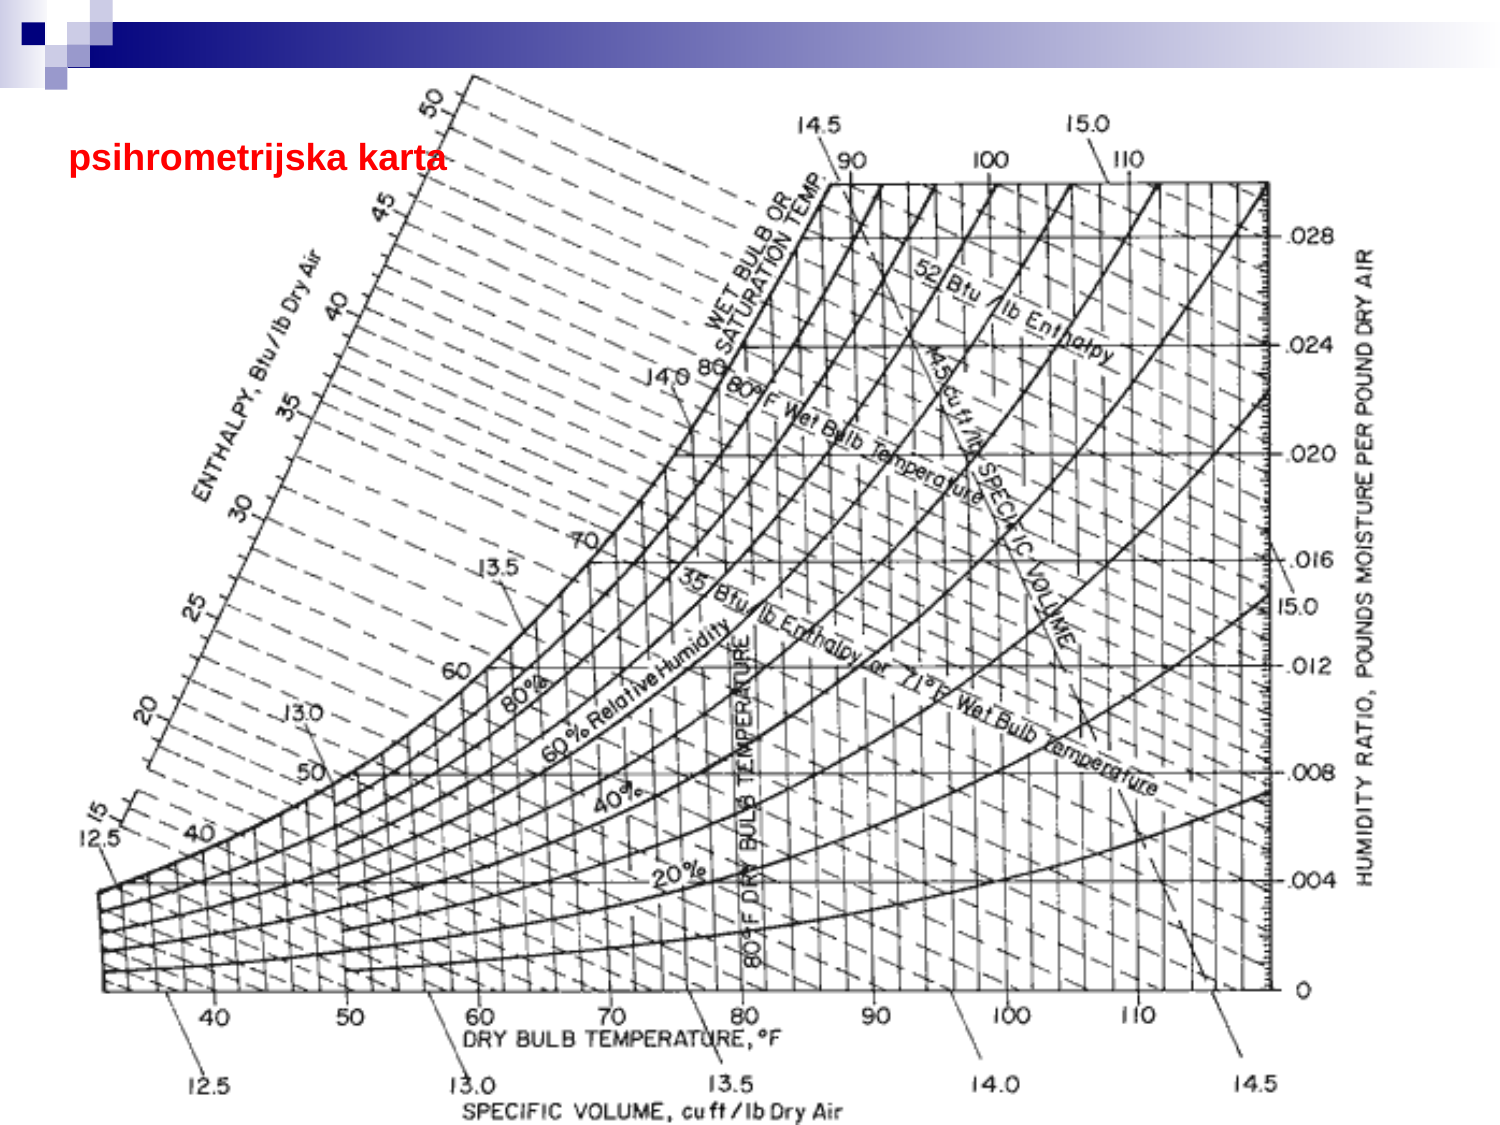

psihrometrijska karta
                                                                                            
Figure 1. Psychrometric Chart